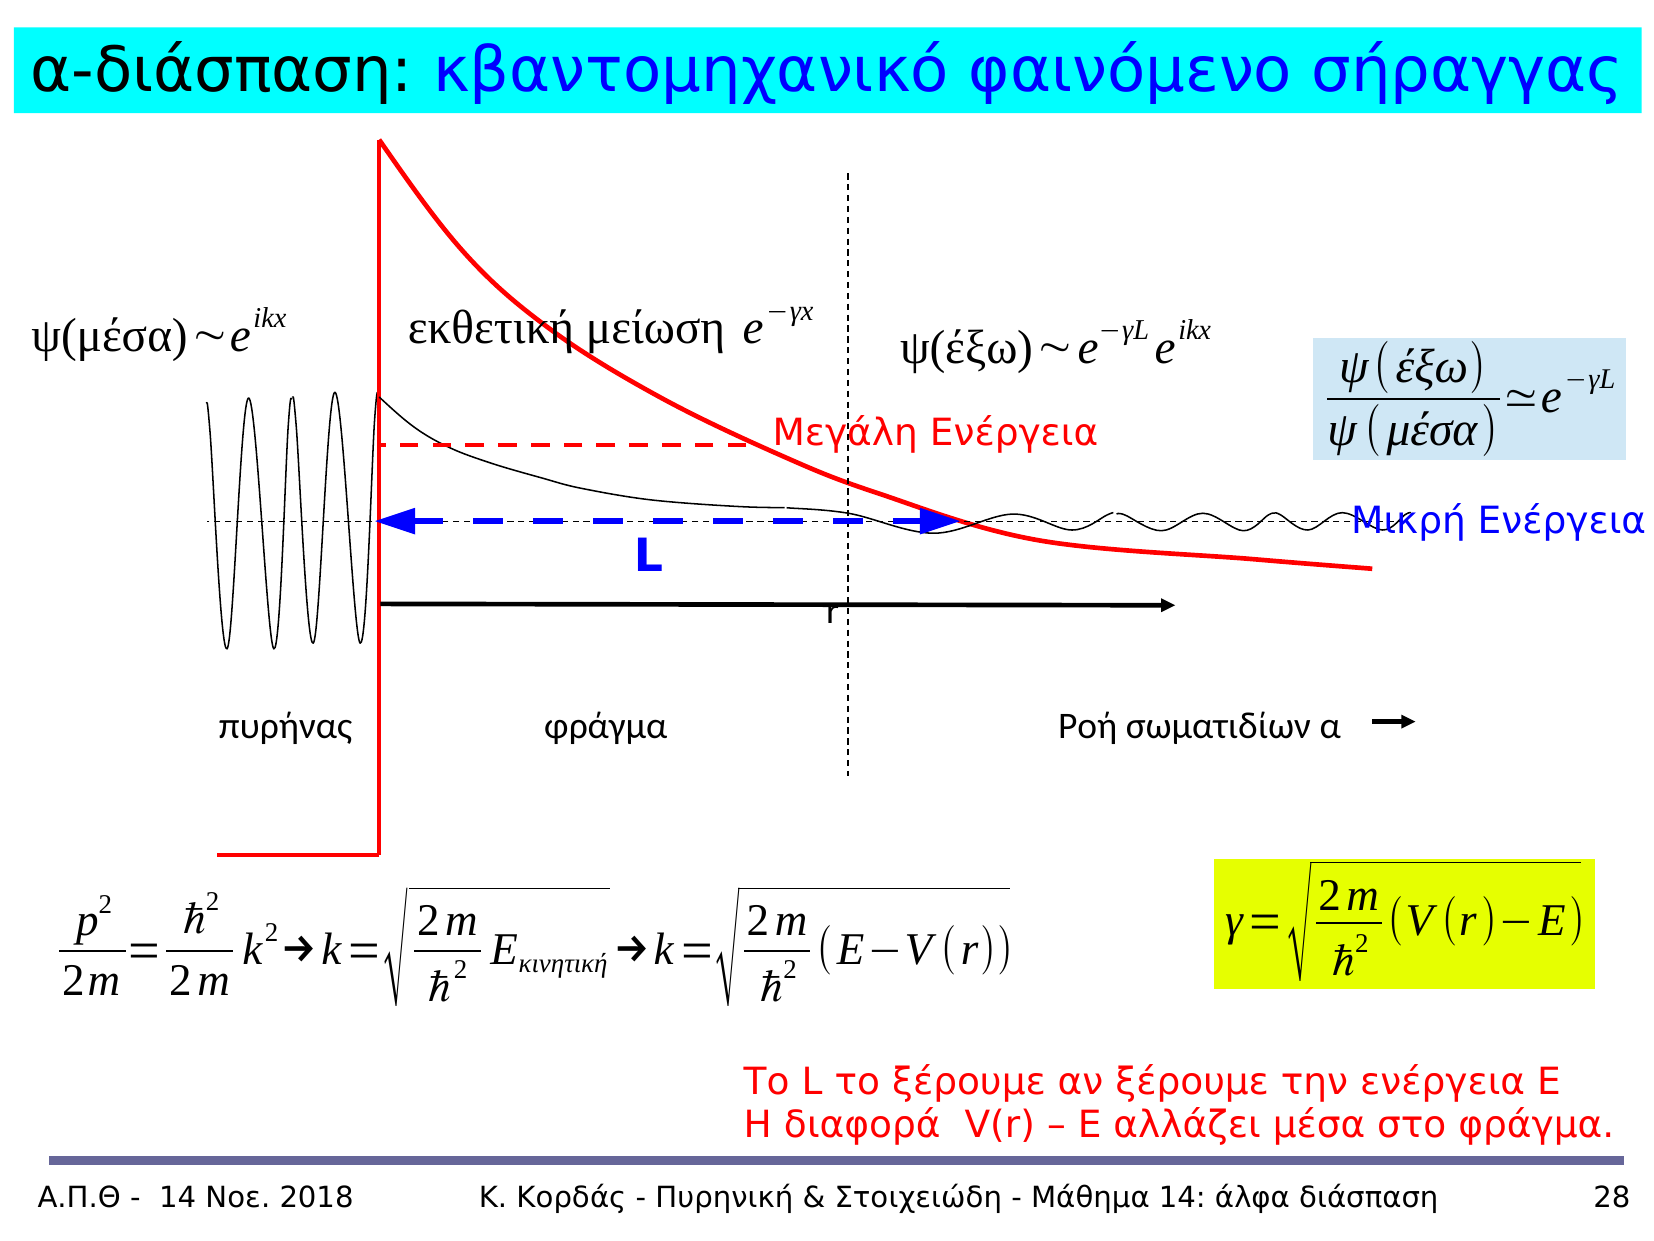

# α-διάσπαση: κβαντομηχανικό φαινόμενο σήραγγας
r
πυρήνας
φράγμα
Ροή σωματιδίων α
Μεγάλη Ενέργεια
Μικρή Ενέργεια
L
Το L το ξέρουμε αν ξέρουμε την ενέργεια Ε
Η διαφορά V(r) – Ε αλλάζει μέσα στο φράγμα.
Α.Π.Θ - 14 Νοε. 2018
Κ. Κορδάς - Πυρηνική & Στοιχειώδη - Μάθημα 14: άλφα διάσπαση
28